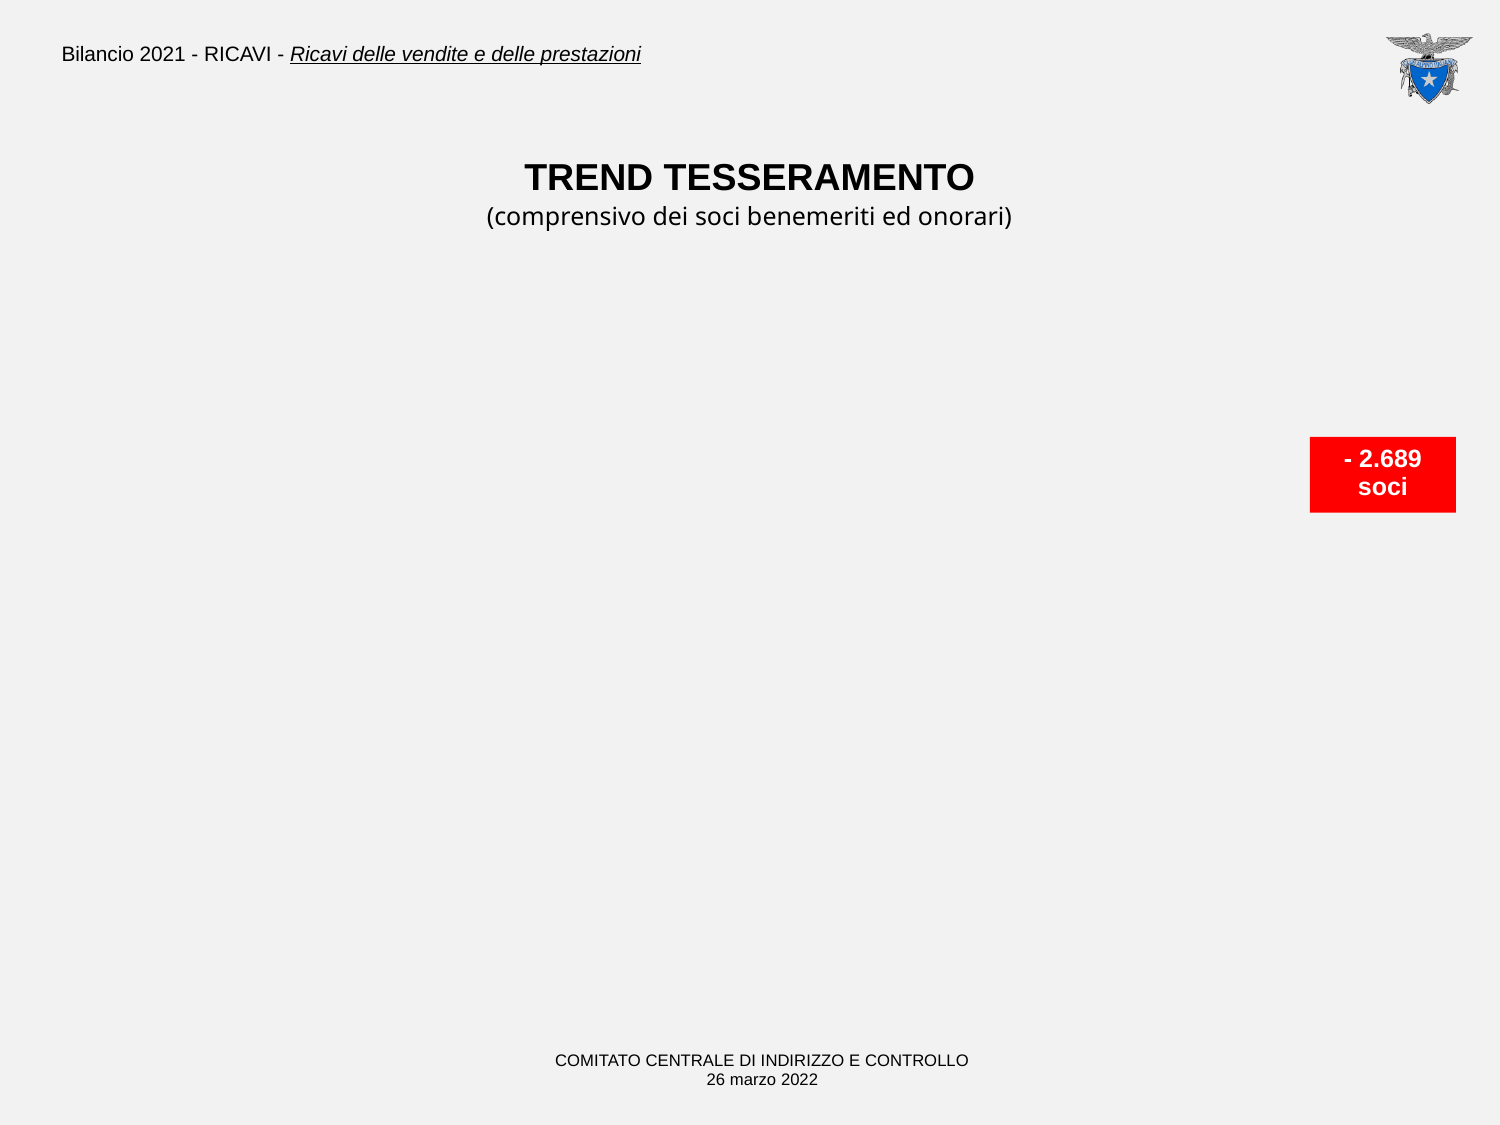

Bilancio 2021 - RICAVI - Ricavi delle vendite e delle prestazioni
TREND TESSERAMENTO
(comprensivo dei soci benemeriti ed onorari)
- 2.689
soci
COMITATO CENTRALE DI INDIRIZZO E CONTROLLO
26 marzo 2022